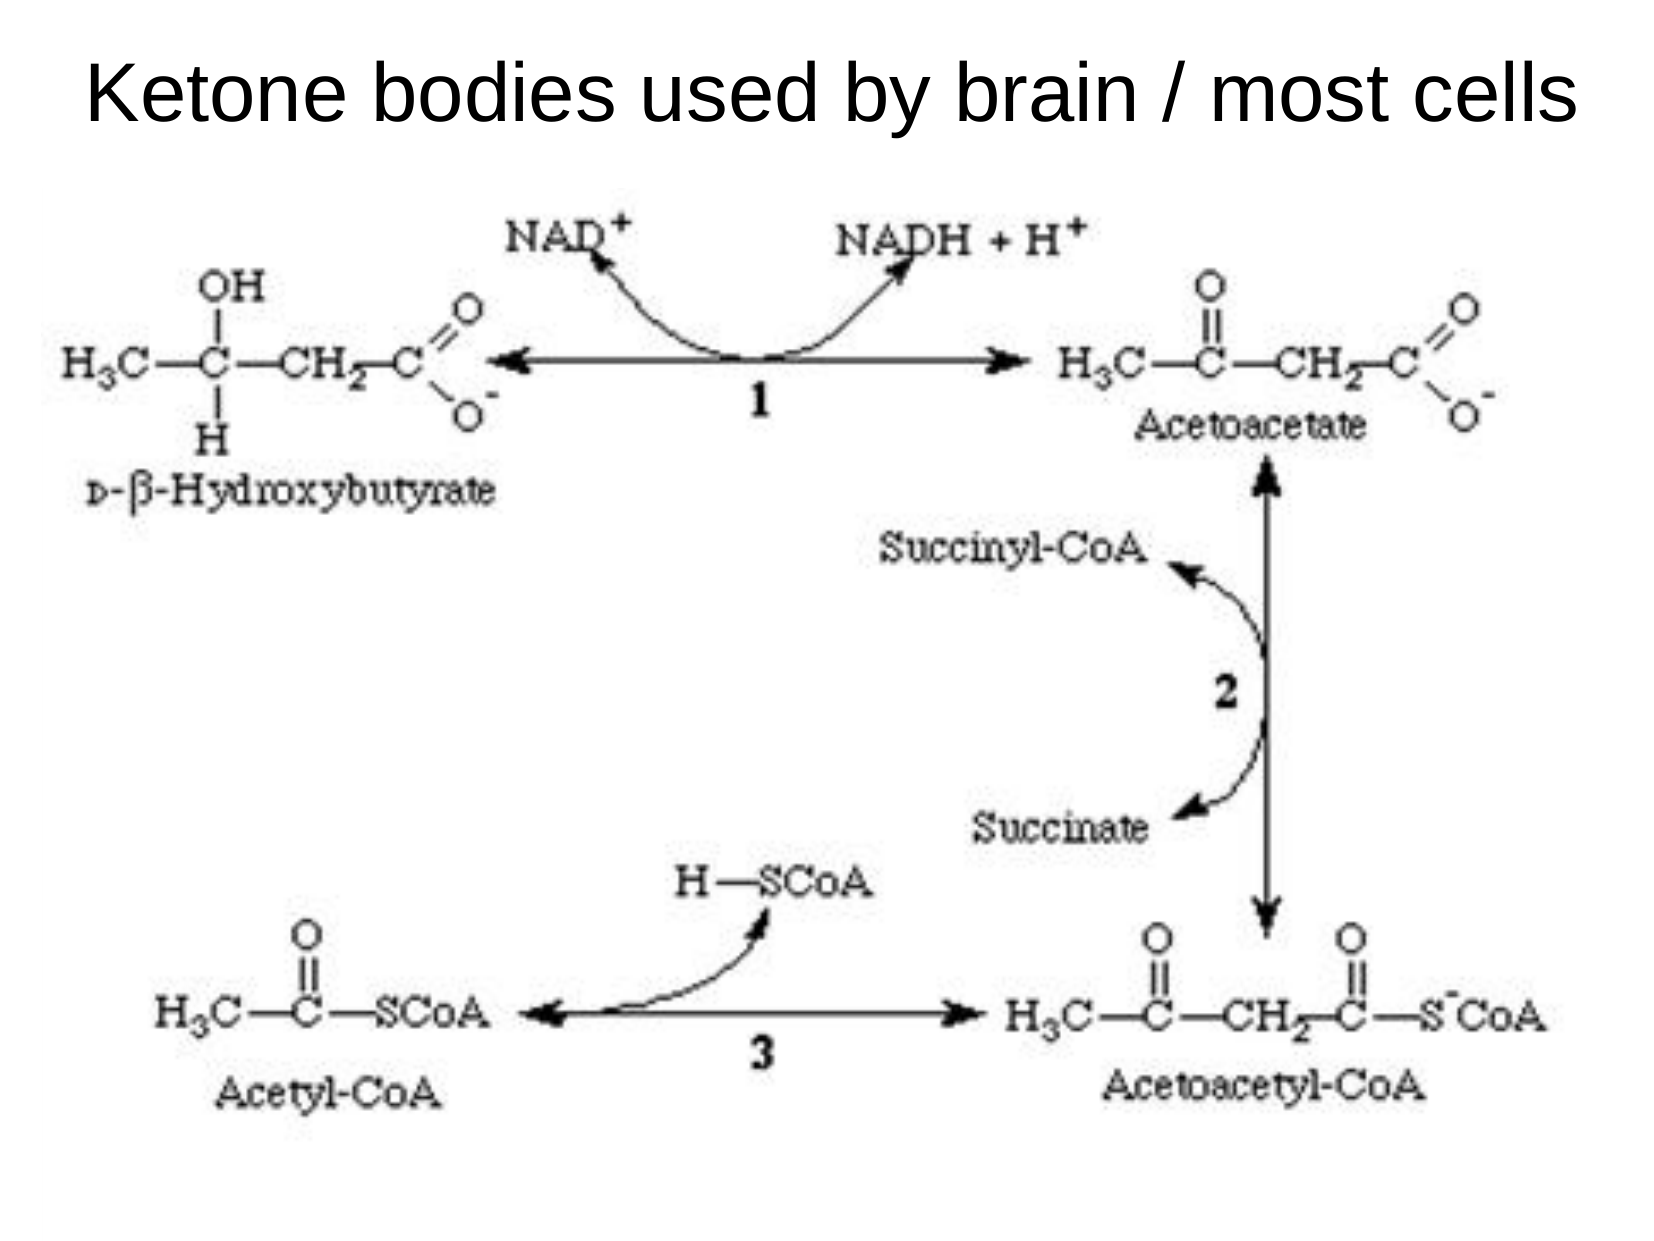

Ketone bodies used by brain / most cells